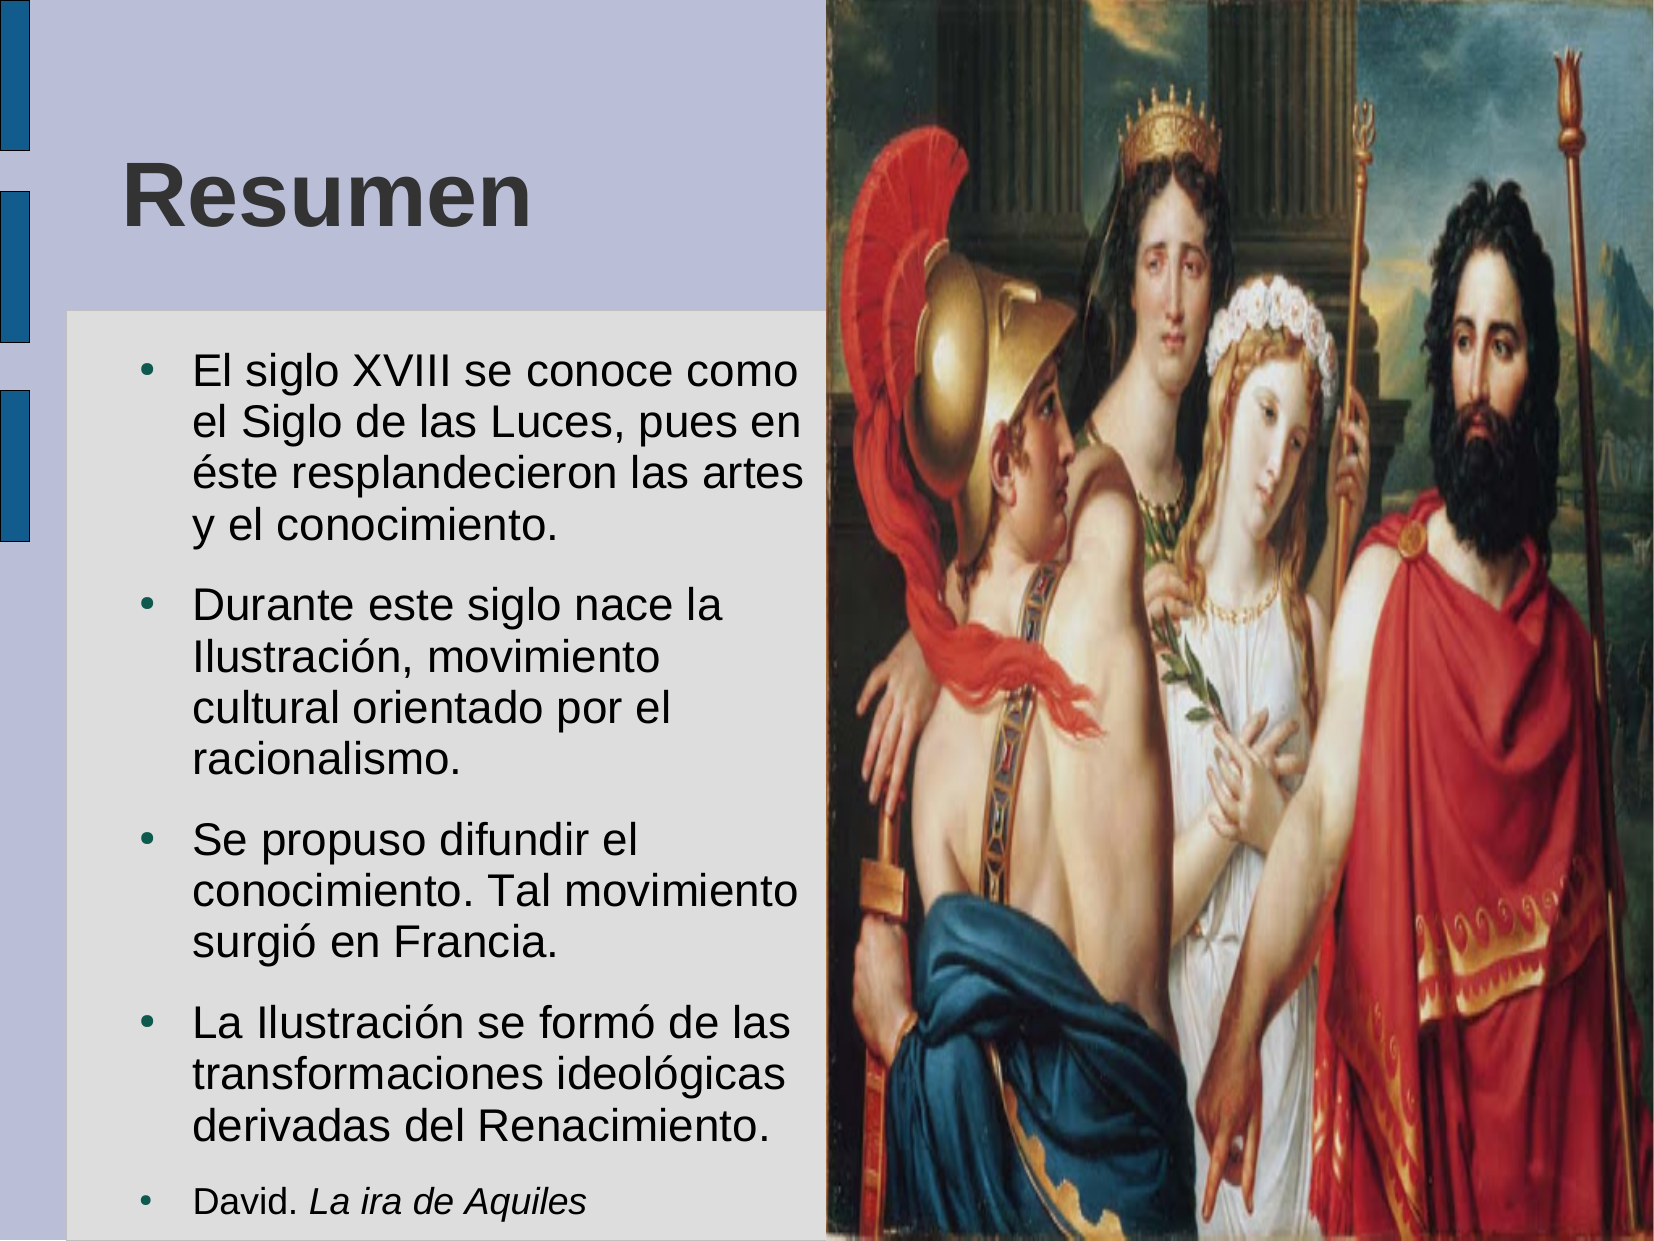

# Resumen
El siglo XVIII se conoce como el Siglo de las Luces, pues en éste resplandecieron las artes y el conocimiento.
Durante este siglo nace la Ilustración, movimiento cultural orientado por el racionalismo.
Se propuso difundir el conocimiento. Tal movimiento surgió en Francia.
La Ilustración se formó de las transformaciones ideológicas derivadas del Renacimiento.
David. La ira de Aquiles